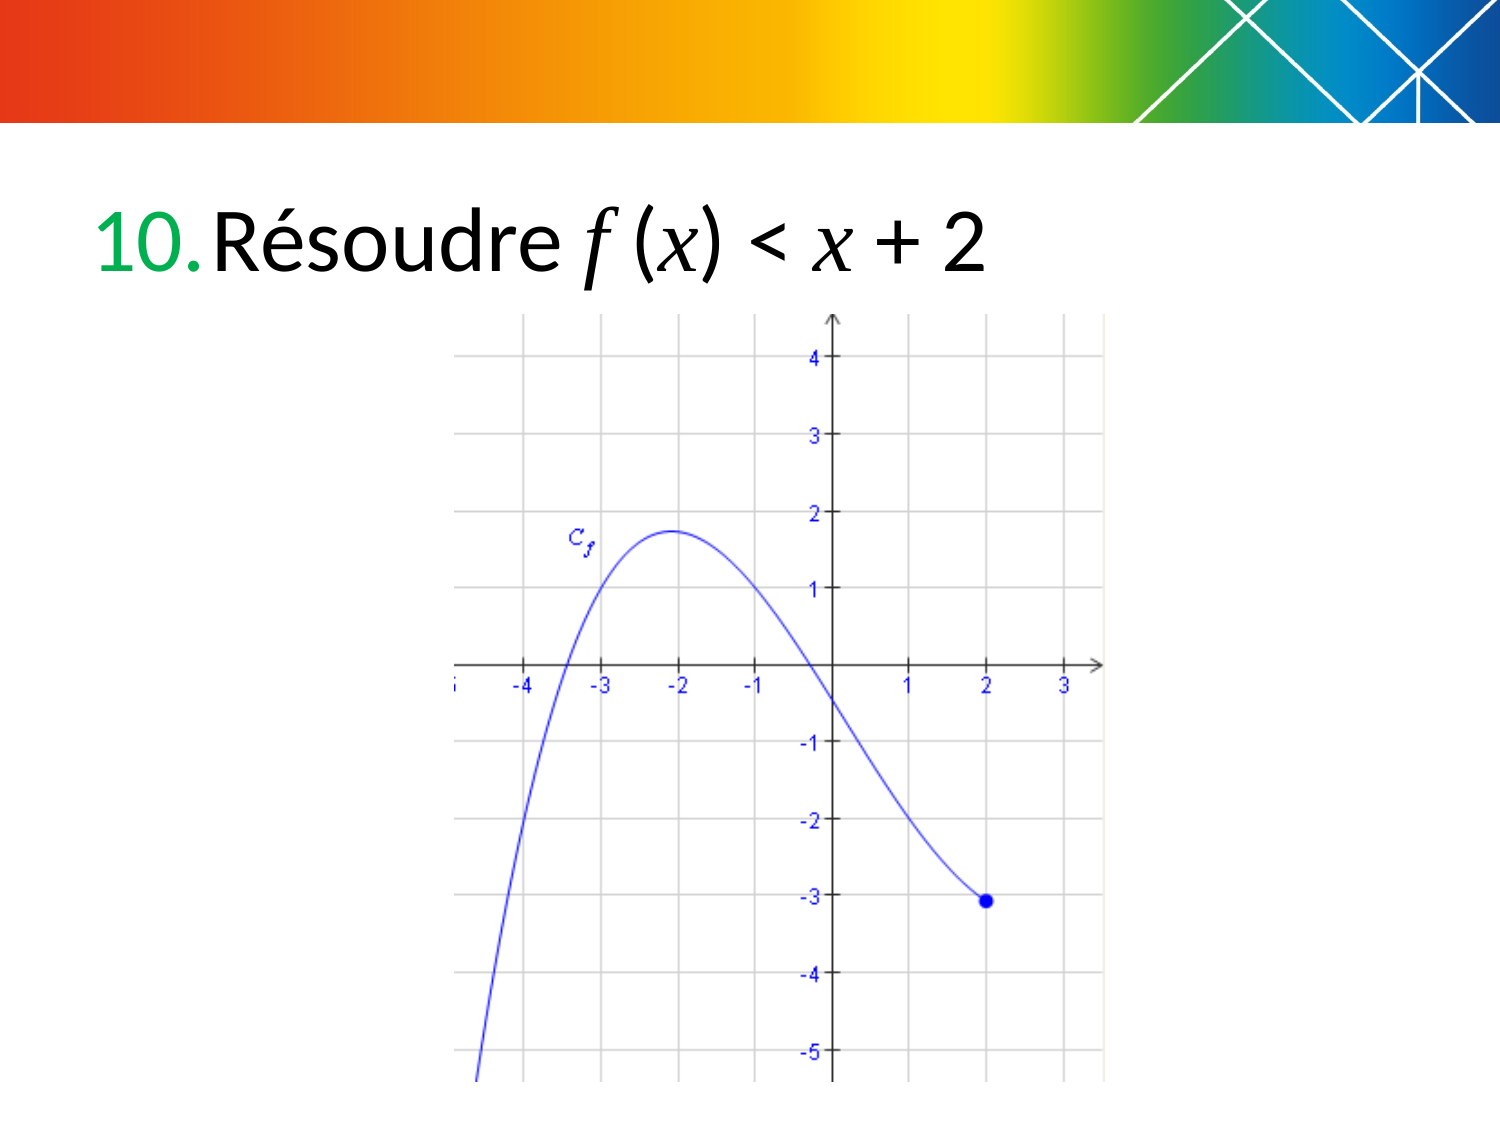

# Résoudre f (x) < x + 2